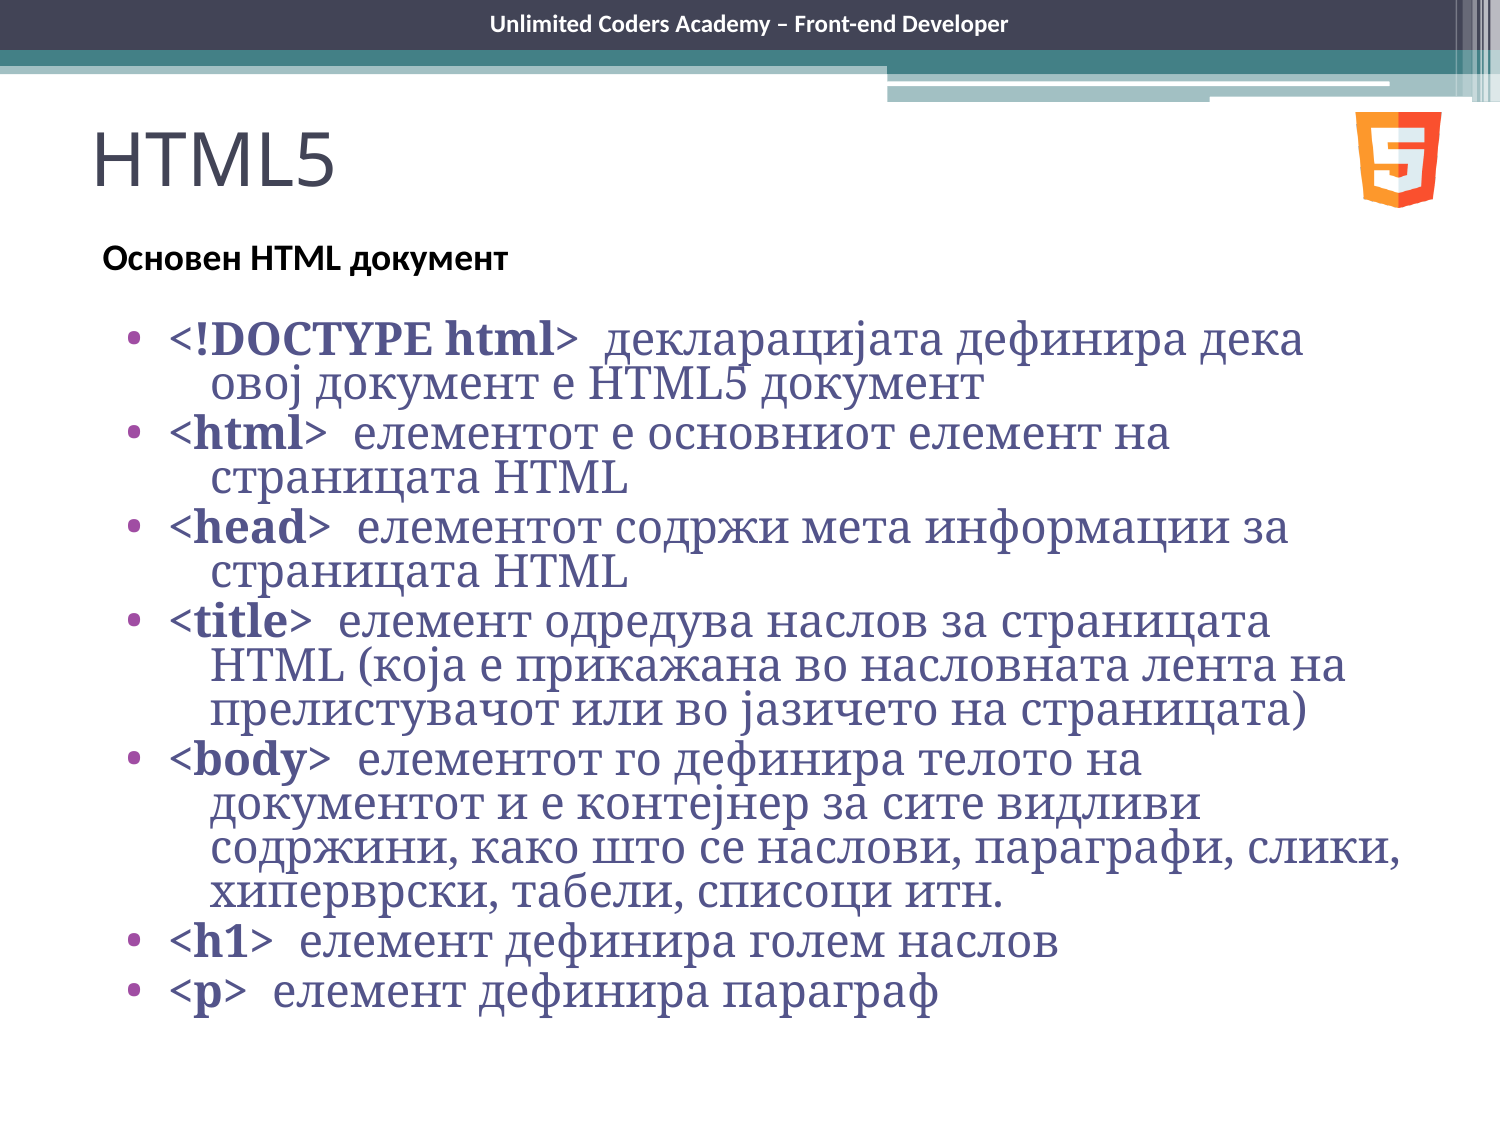

Unlimited Coders Academy – Front-end Developer
# HTML5
Основен HTML документ
<!DOCTYPE html>  декларацијата дефинира дека овој документ е HTML5 документ
<html>  елементот е основниот елемент на страницата HTML
<head>  елементот содржи мета информации за страницата HTML
<title>  елемент одредува наслов за страницата HTML (која е прикажана во насловната лента на прелистувачот или во јазичето на страницата)
<body>  елементот го дефинира телото на документот и е контејнер за сите видливи содржини, како што се наслови, параграфи, слики, хиперврски, табели, списоци итн.
<h1>  елемент дефинира голем наслов
<p>  елемент дефинира параграф